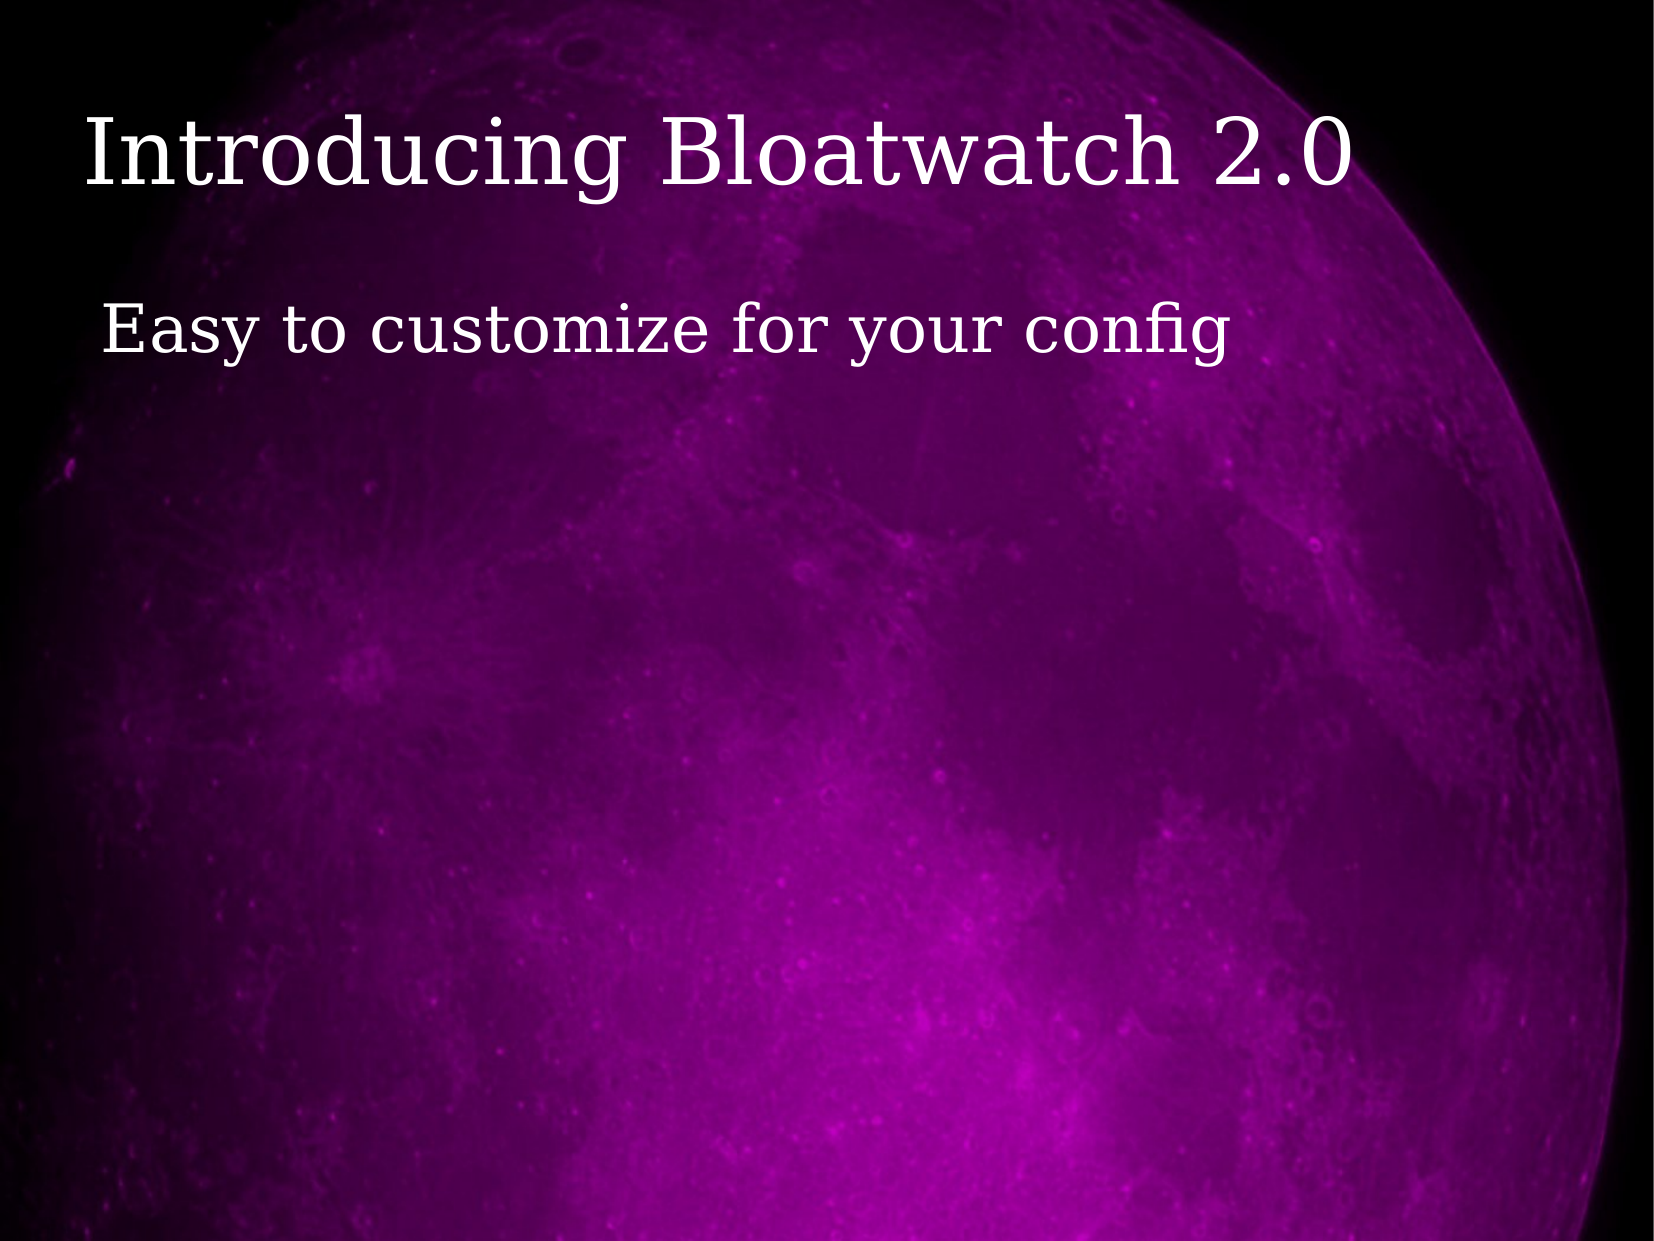

# Introducing Bloatwatch 2.0
Easy to customize for your config